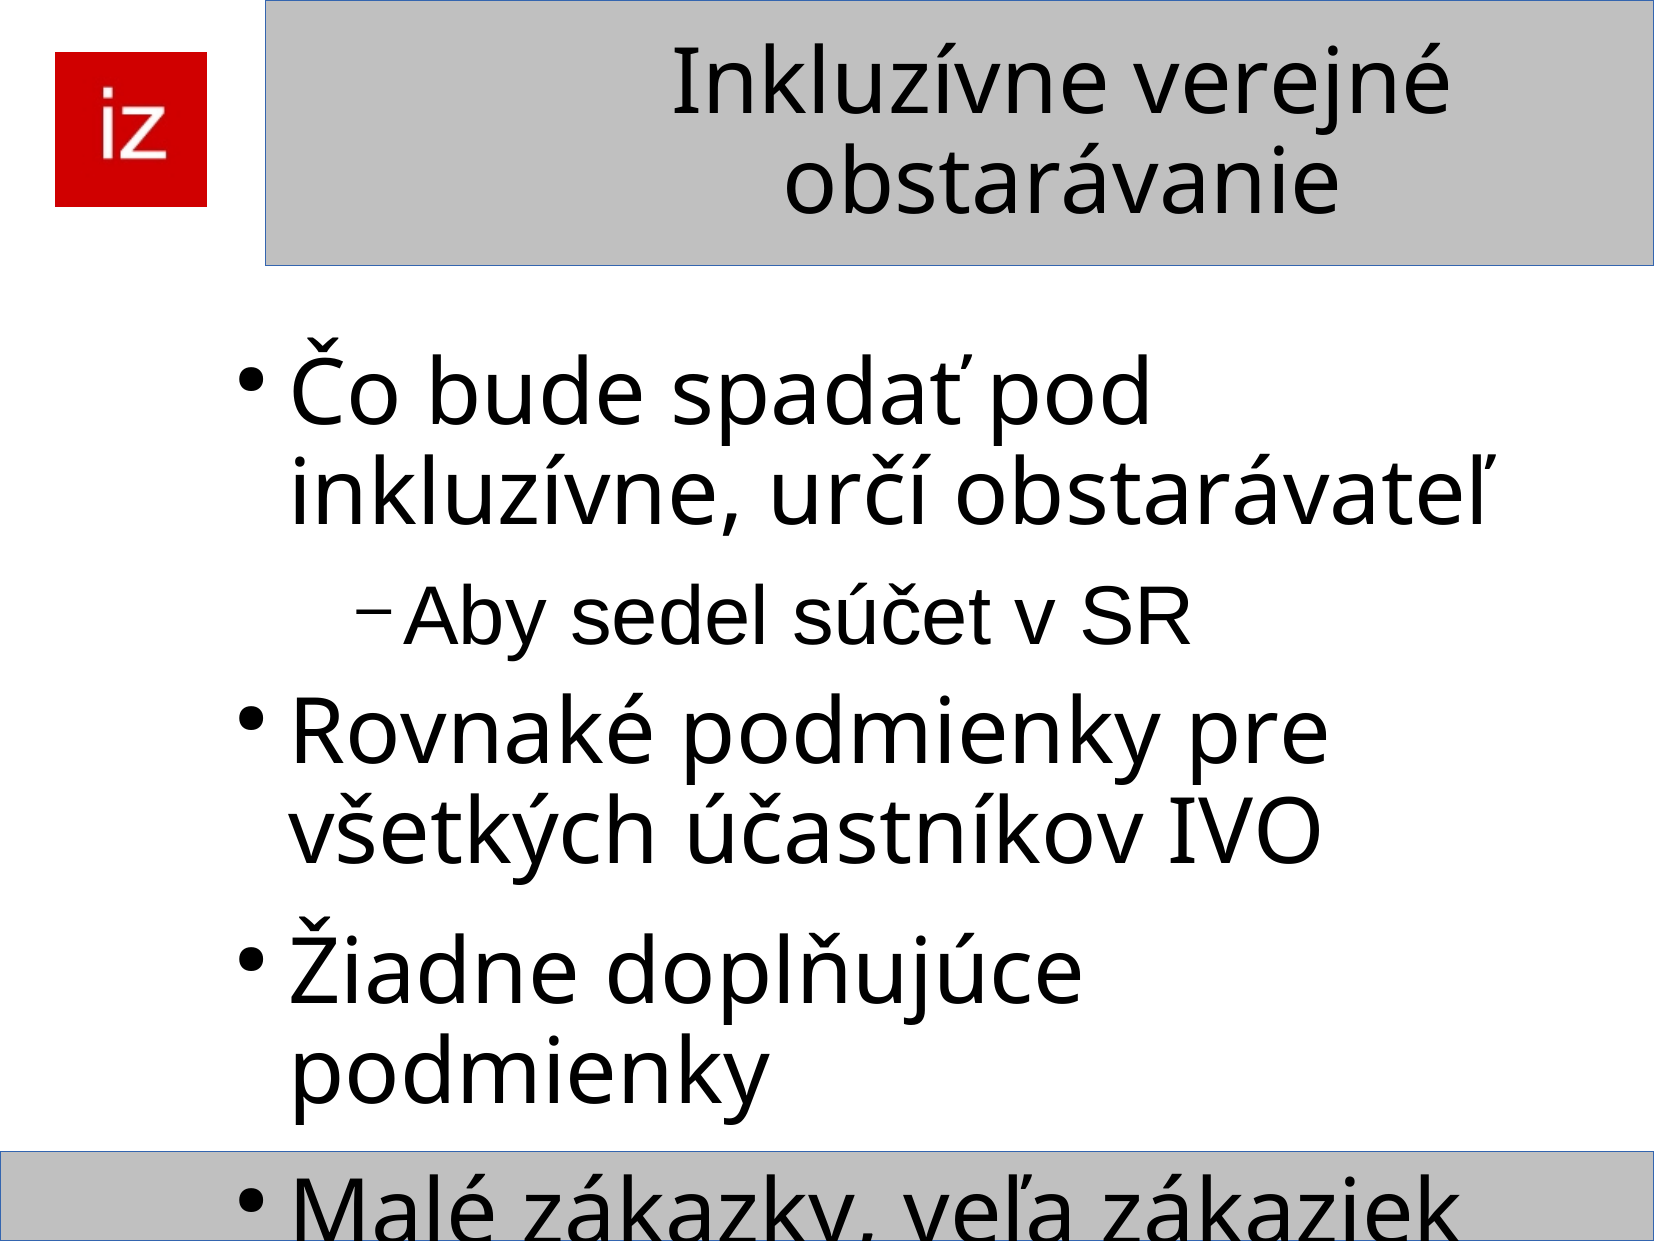

# Inkluzívne verejné obstarávanie
Čo bude spadať pod inkluzívne, určí obstarávateľ
Aby sedel súčet v SR
Rovnaké podmienky pre všetkých účastníkov IVO
Žiadne doplňujúce podmienky
Malé zákazky, veľa zákaziek